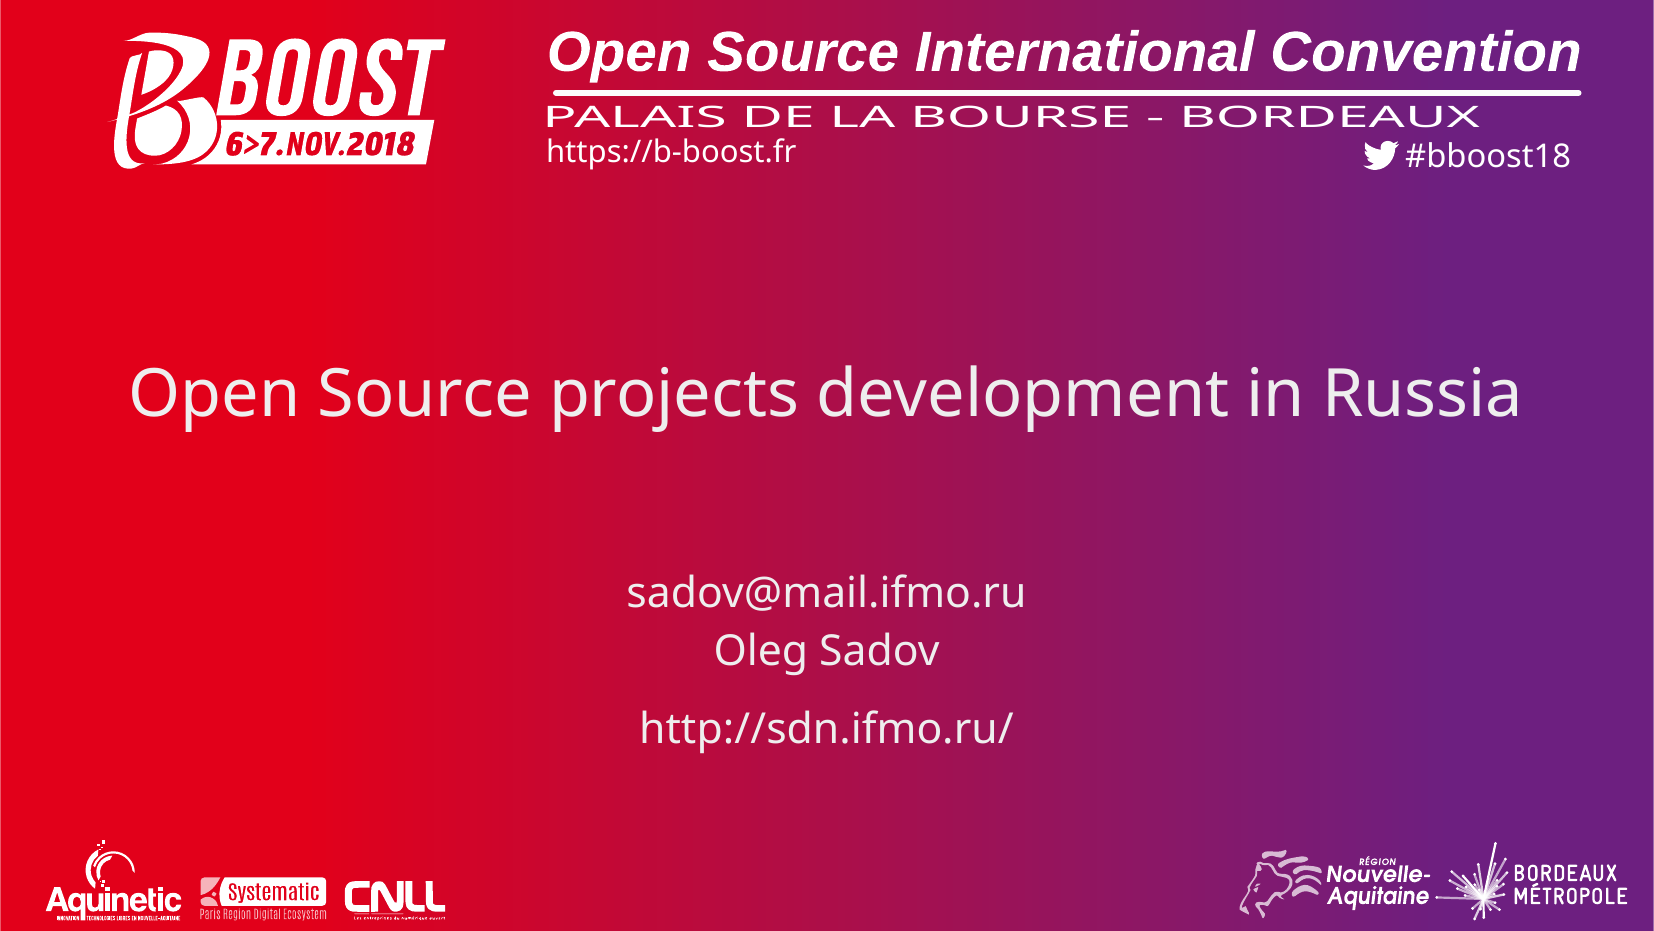

# Open Source projects development in Russia
sadov@mail.ifmo.ru
Oleg Sadov
http://sdn.ifmo.ru/